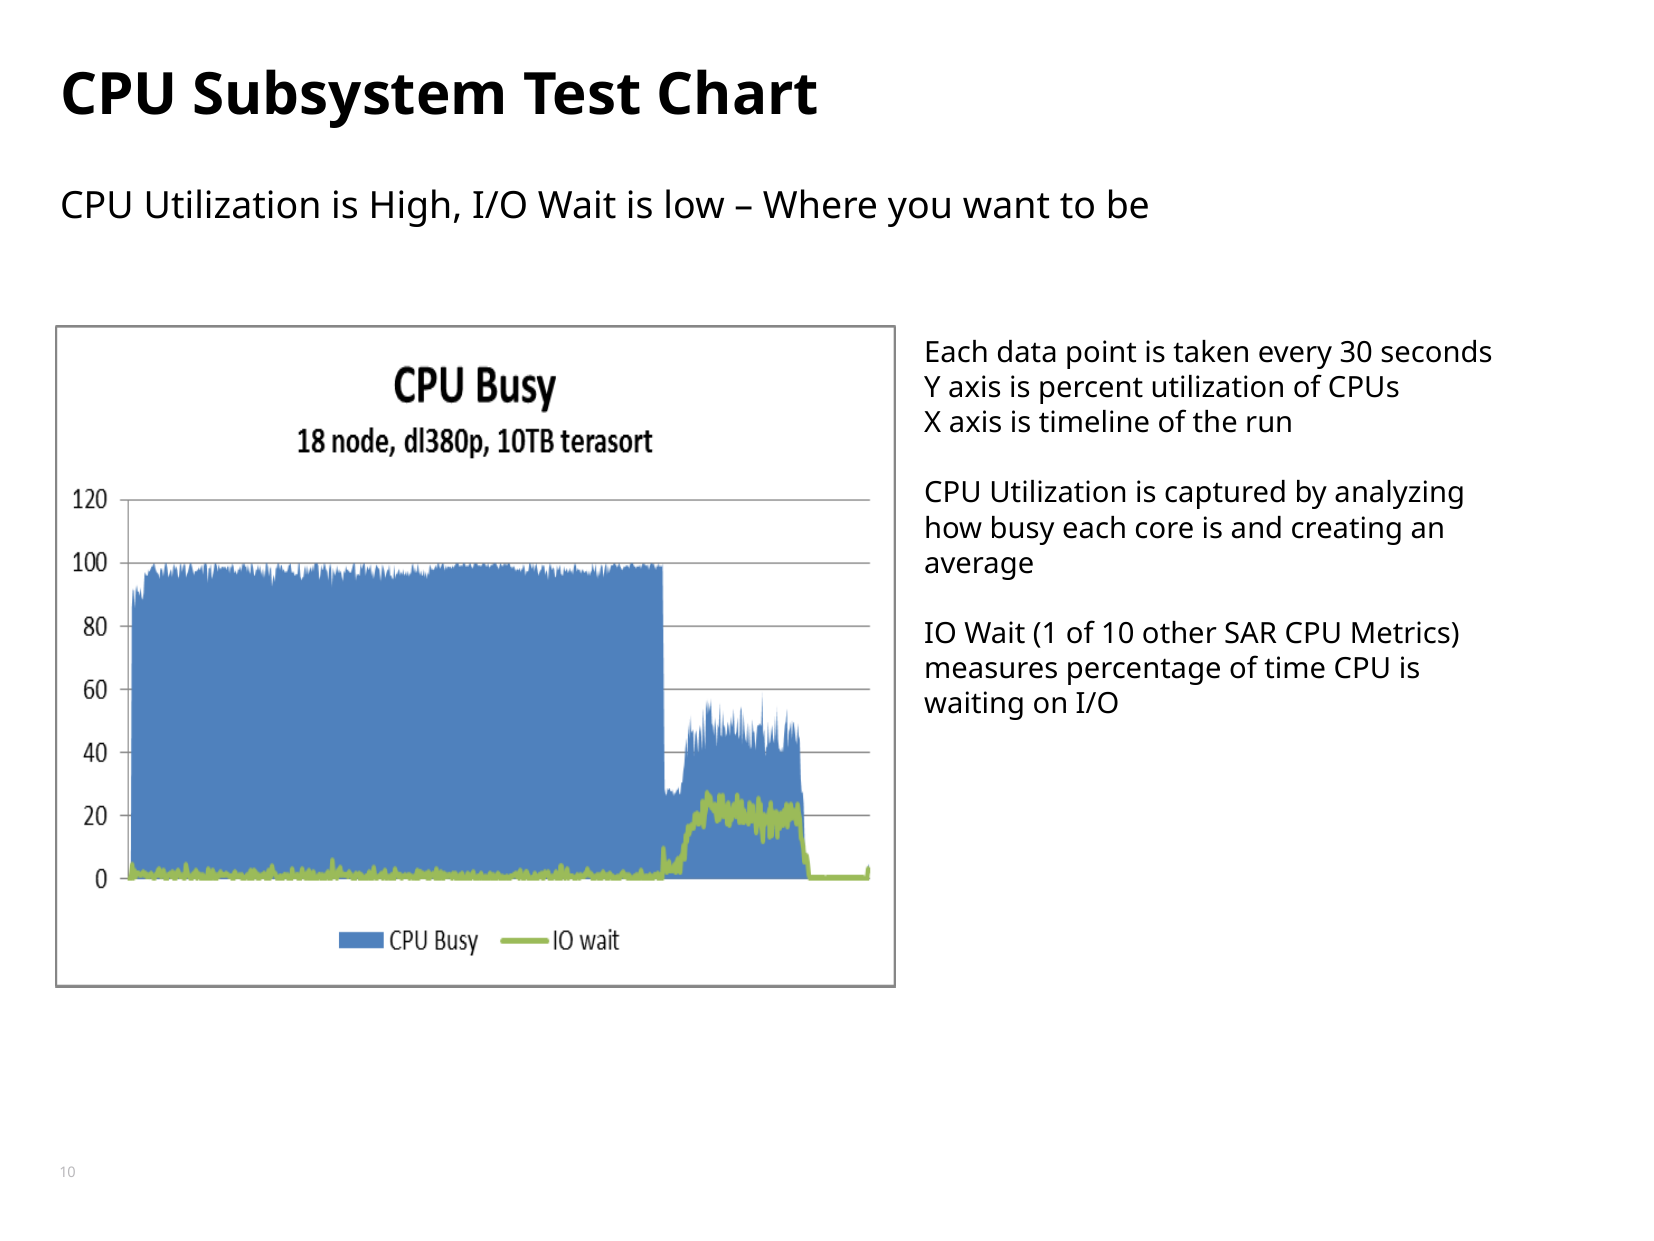

CPU Subsystem Test Chart
# CPU Utilization is High, I/O Wait is low – Where you want to be
Each data point is taken every 30 seconds
Y axis is percent utilization of CPUs
X axis is timeline of the run
CPU Utilization is captured by analyzing how busy each core is and creating an average
IO Wait (1 of 10 other SAR CPU Metrics) measures percentage of time CPU is waiting on I/O